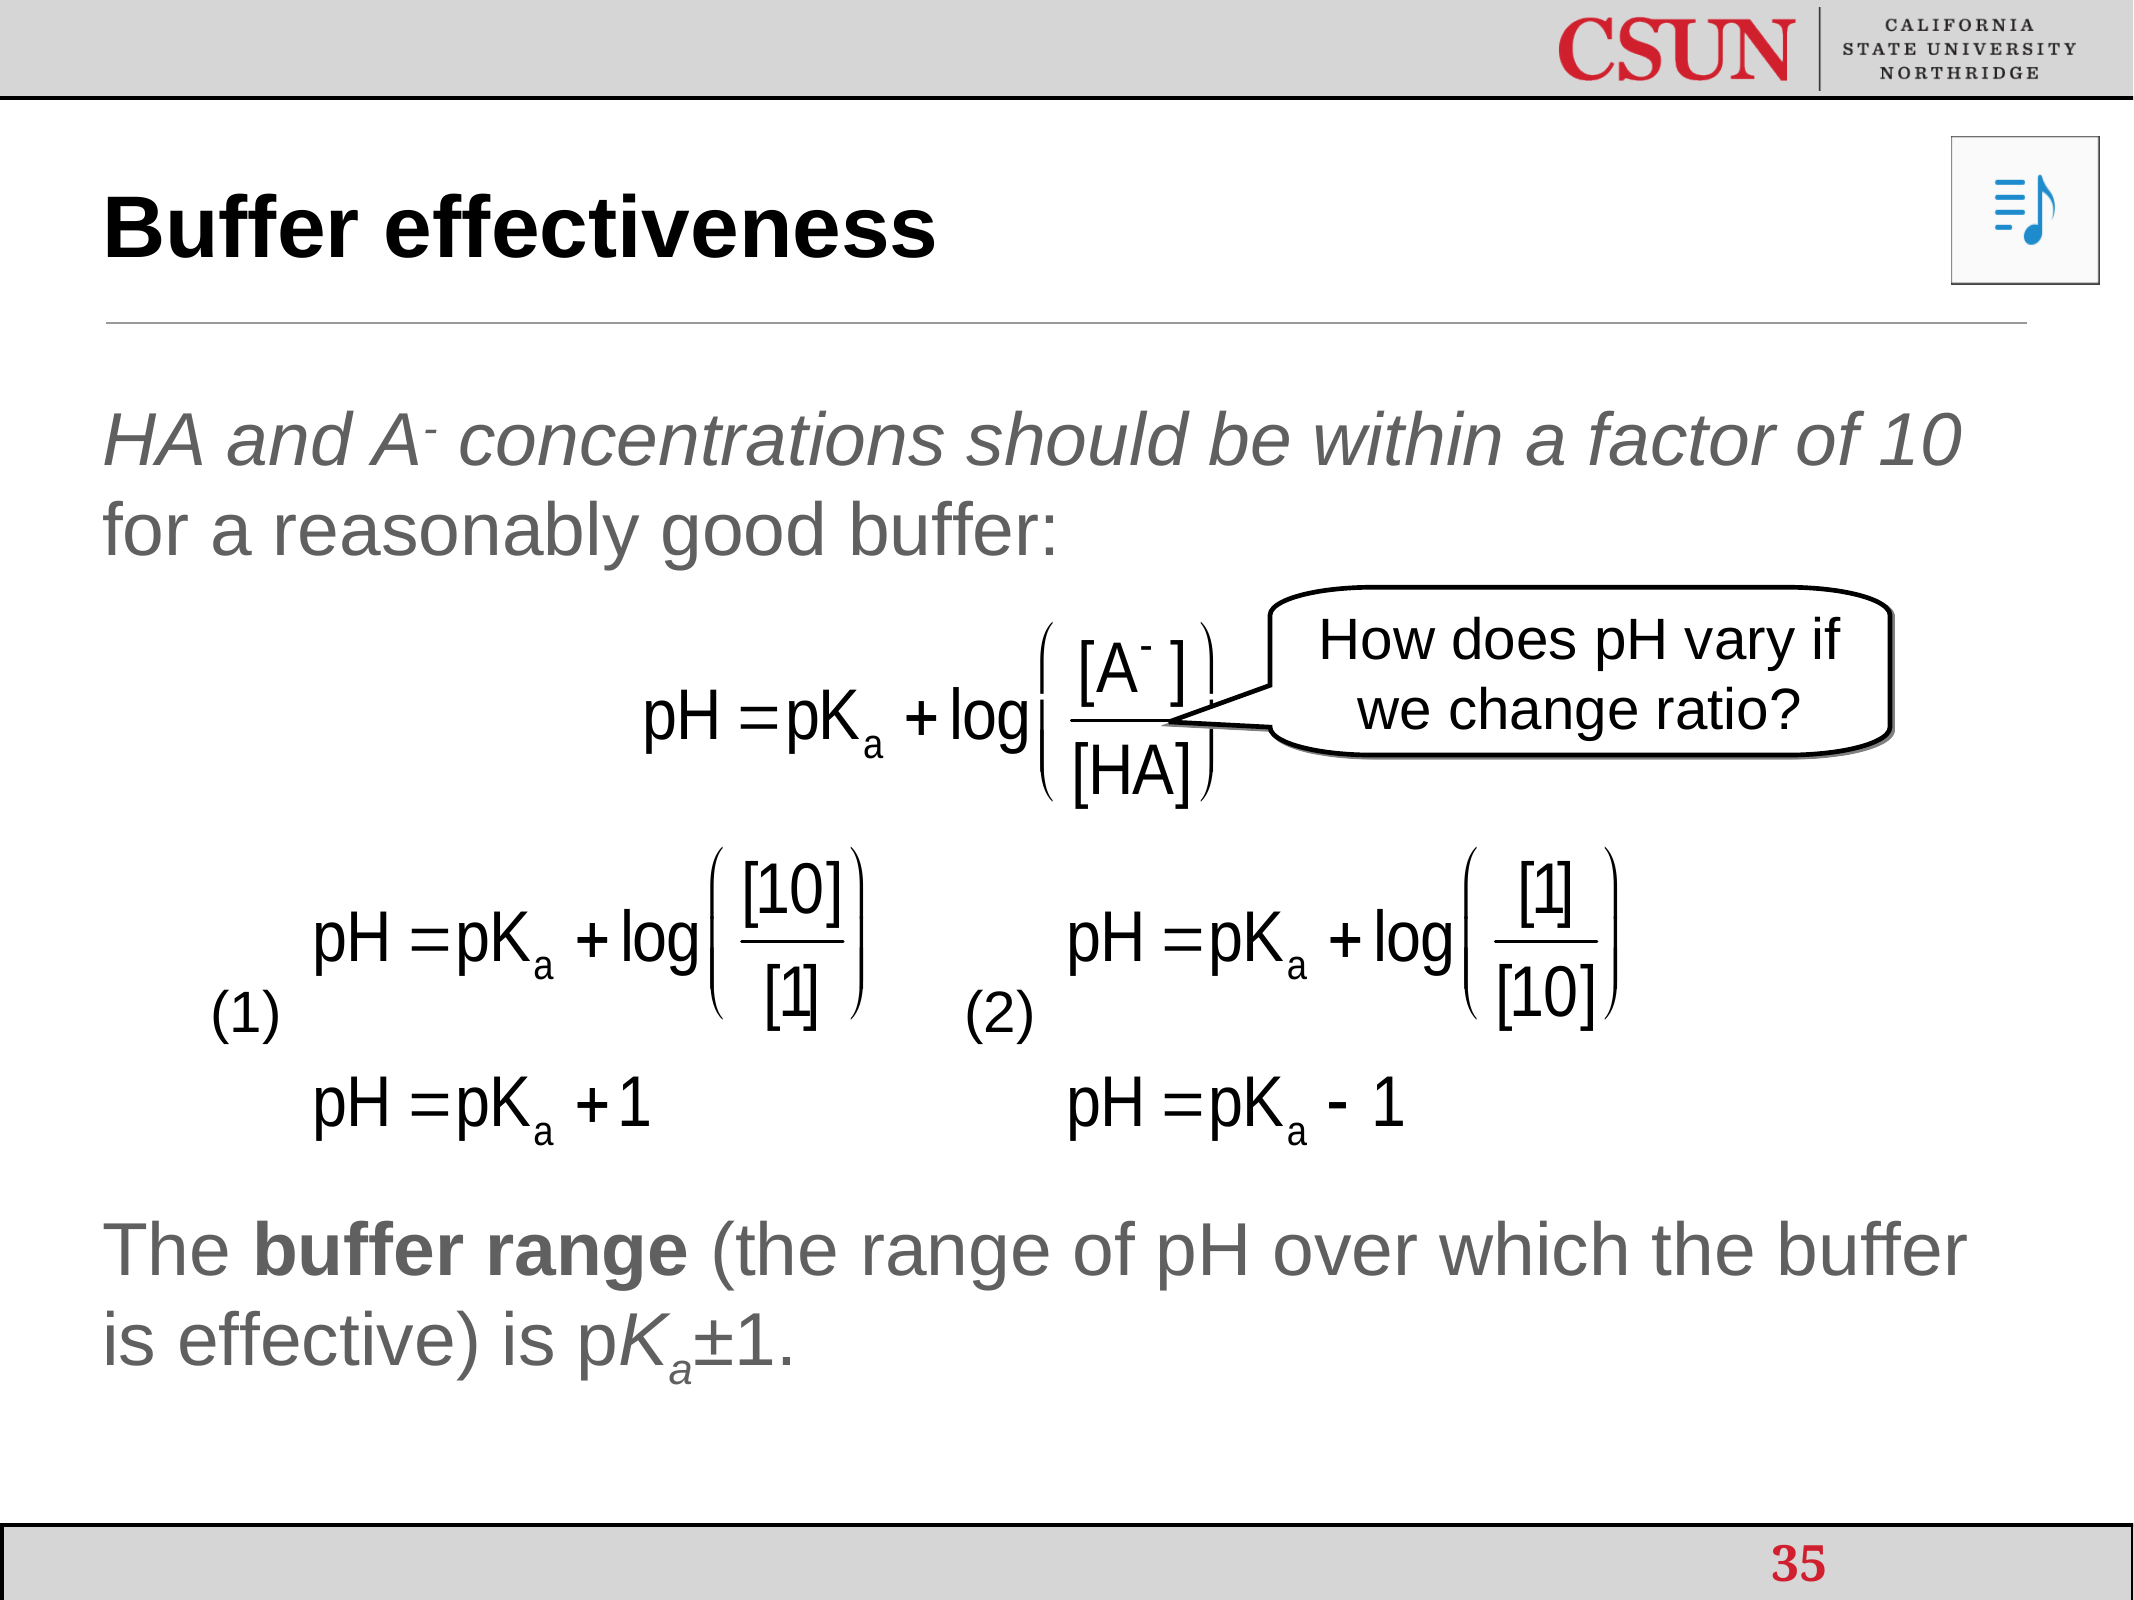

# Buffer effectiveness
HA and A- concentrations should be within a factor of 10 for a reasonably good buffer:
The buffer range (the range of pH over which the buffer is effective) is pKa±1.
How does pH vary if we change ratio?
(1)
(2)
35